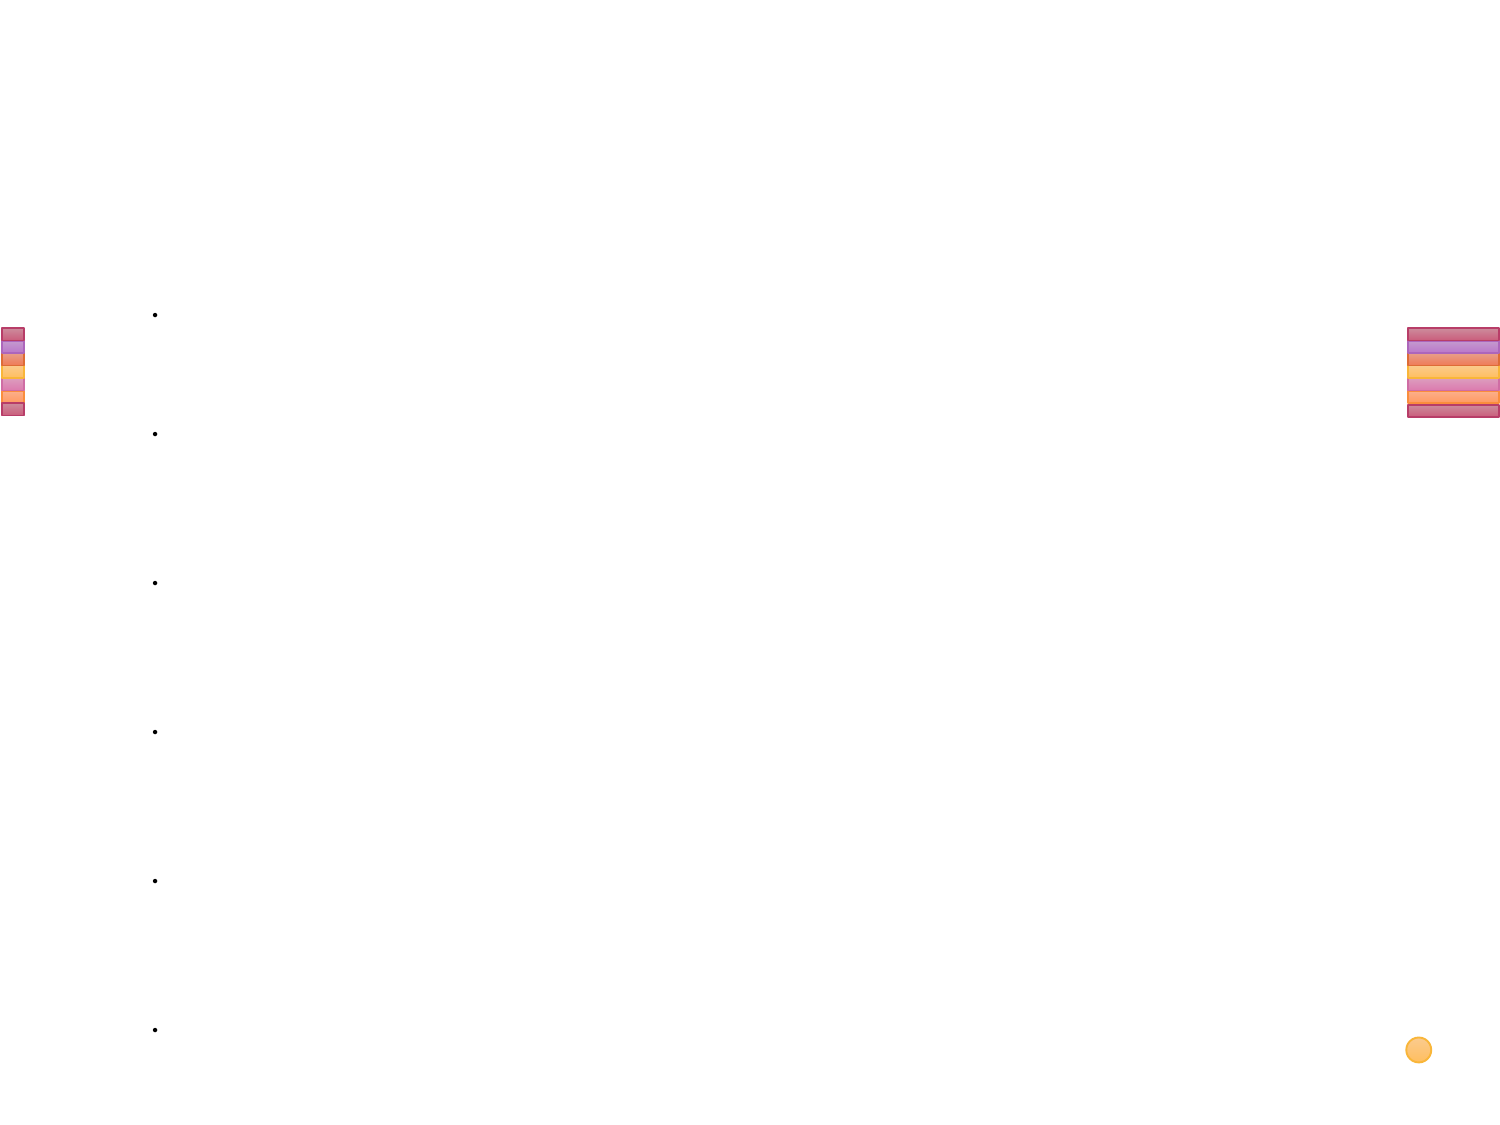

VII.- FLEXIBILIDAD SUSTANCIAL (II)
# VII. 2.-Modificación sustancial de condiciones de origen contractual
VII.2.1.- Modificación sustancial individual
1Las causas
2 Nueva modificación sustancial: el salario
3 Distinción modificaciones individuales-colectivas
4 Procedimiento.